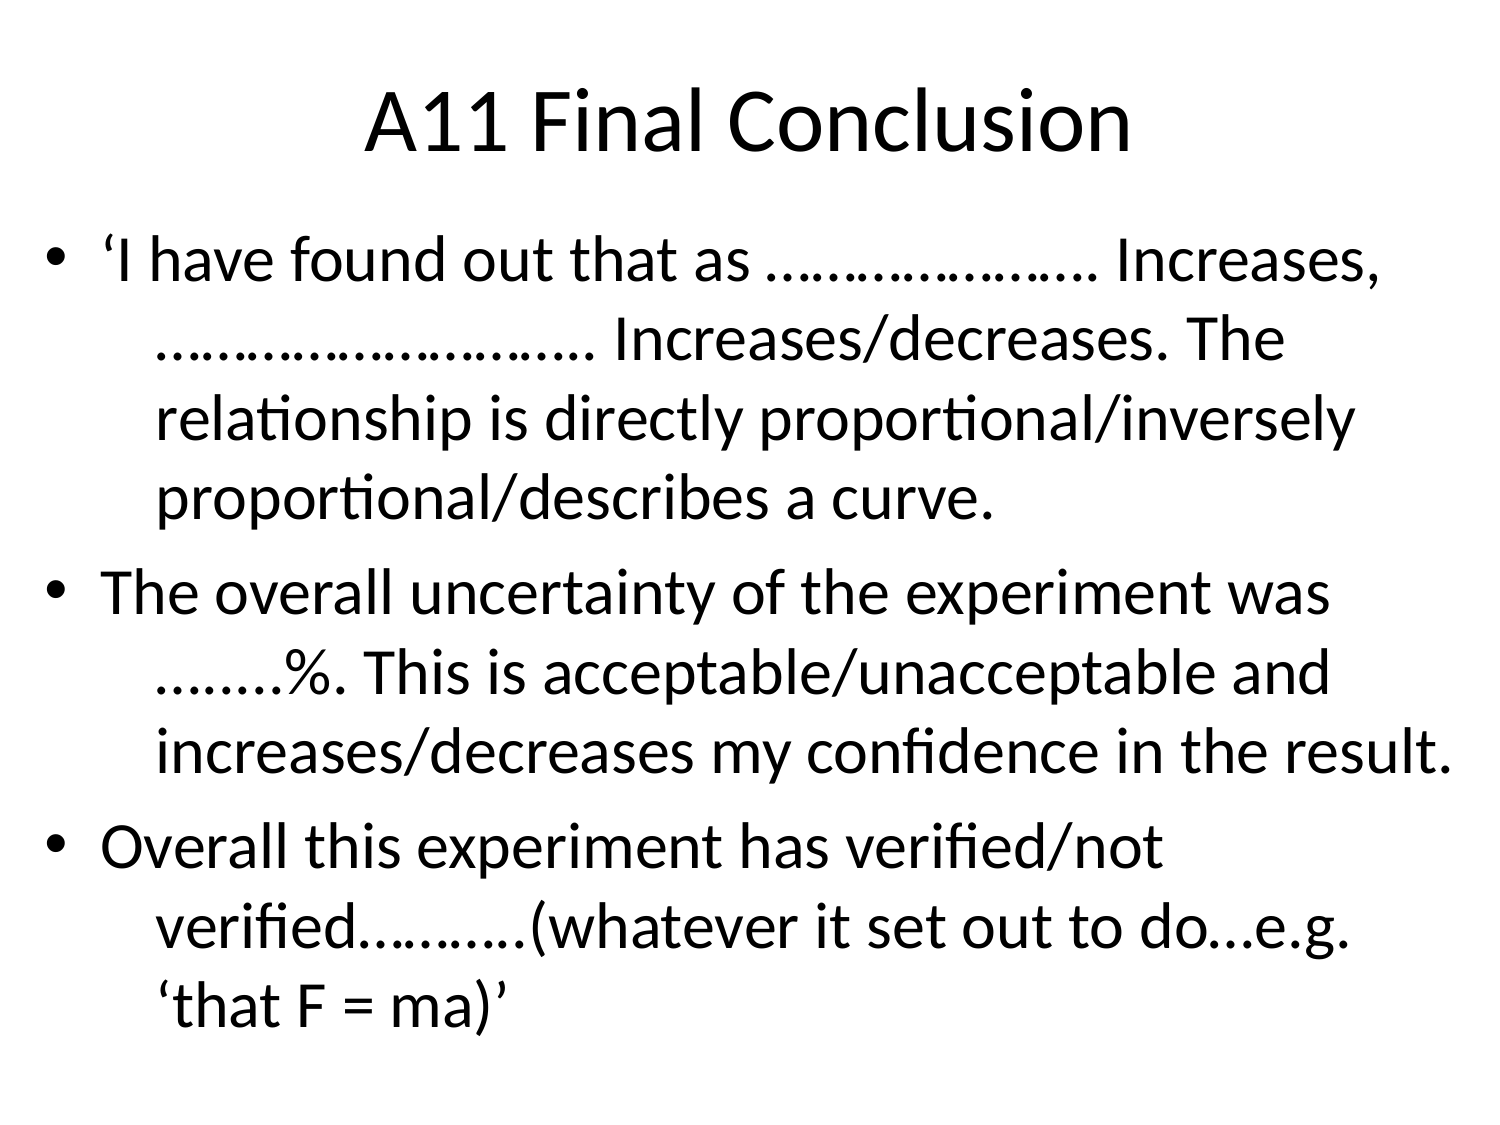

# A11 Final Conclusion
‘I have found out that as …………………. Increases, ……………………….. Increases/decreases. The relationship is directly proportional/inversely proportional/describes a curve.
The overall uncertainty of the experiment was ….....%. This is acceptable/unacceptable and increases/decreases my confidence in the result.
Overall this experiment has verified/not verified………..(whatever it set out to do…e.g. ‘that F = ma)’